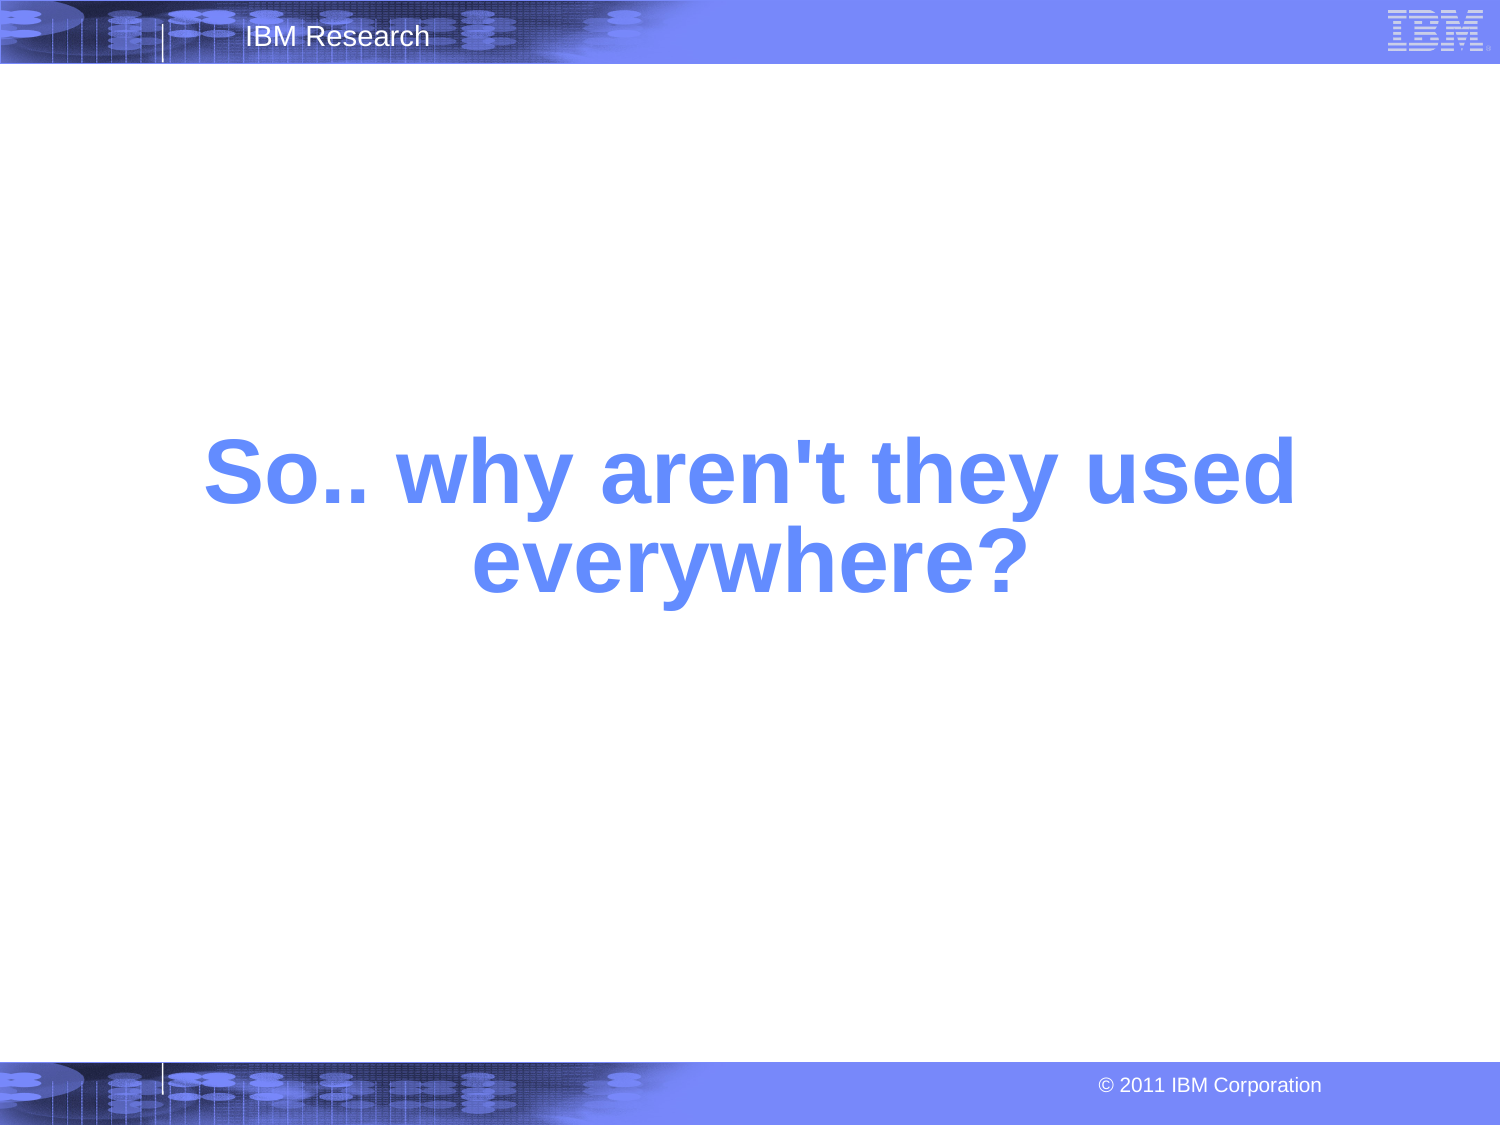

# So.. why aren't they used everywhere?